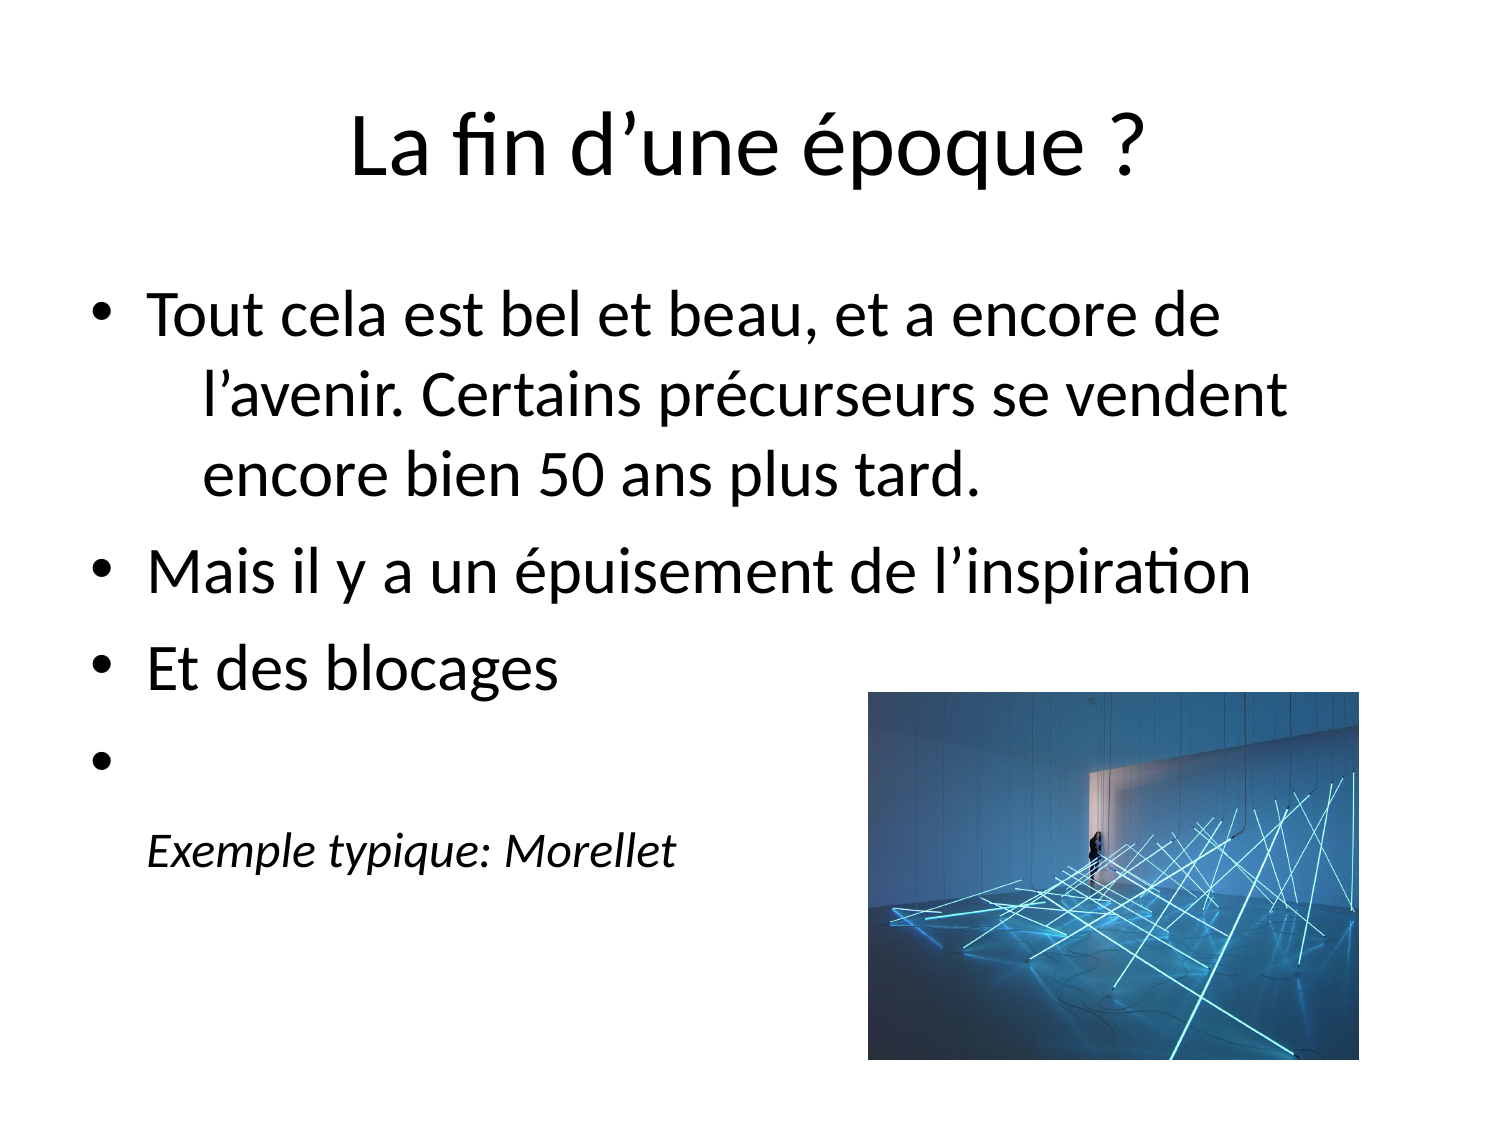

# La fin d’une époque ?
Tout cela est bel et beau, et a encore de l’avenir. Certains précurseurs se vendent encore bien 50 ans plus tard.
Mais il y a un épuisement de l’inspiration
Et des blocages
Exemple typique: Morellet